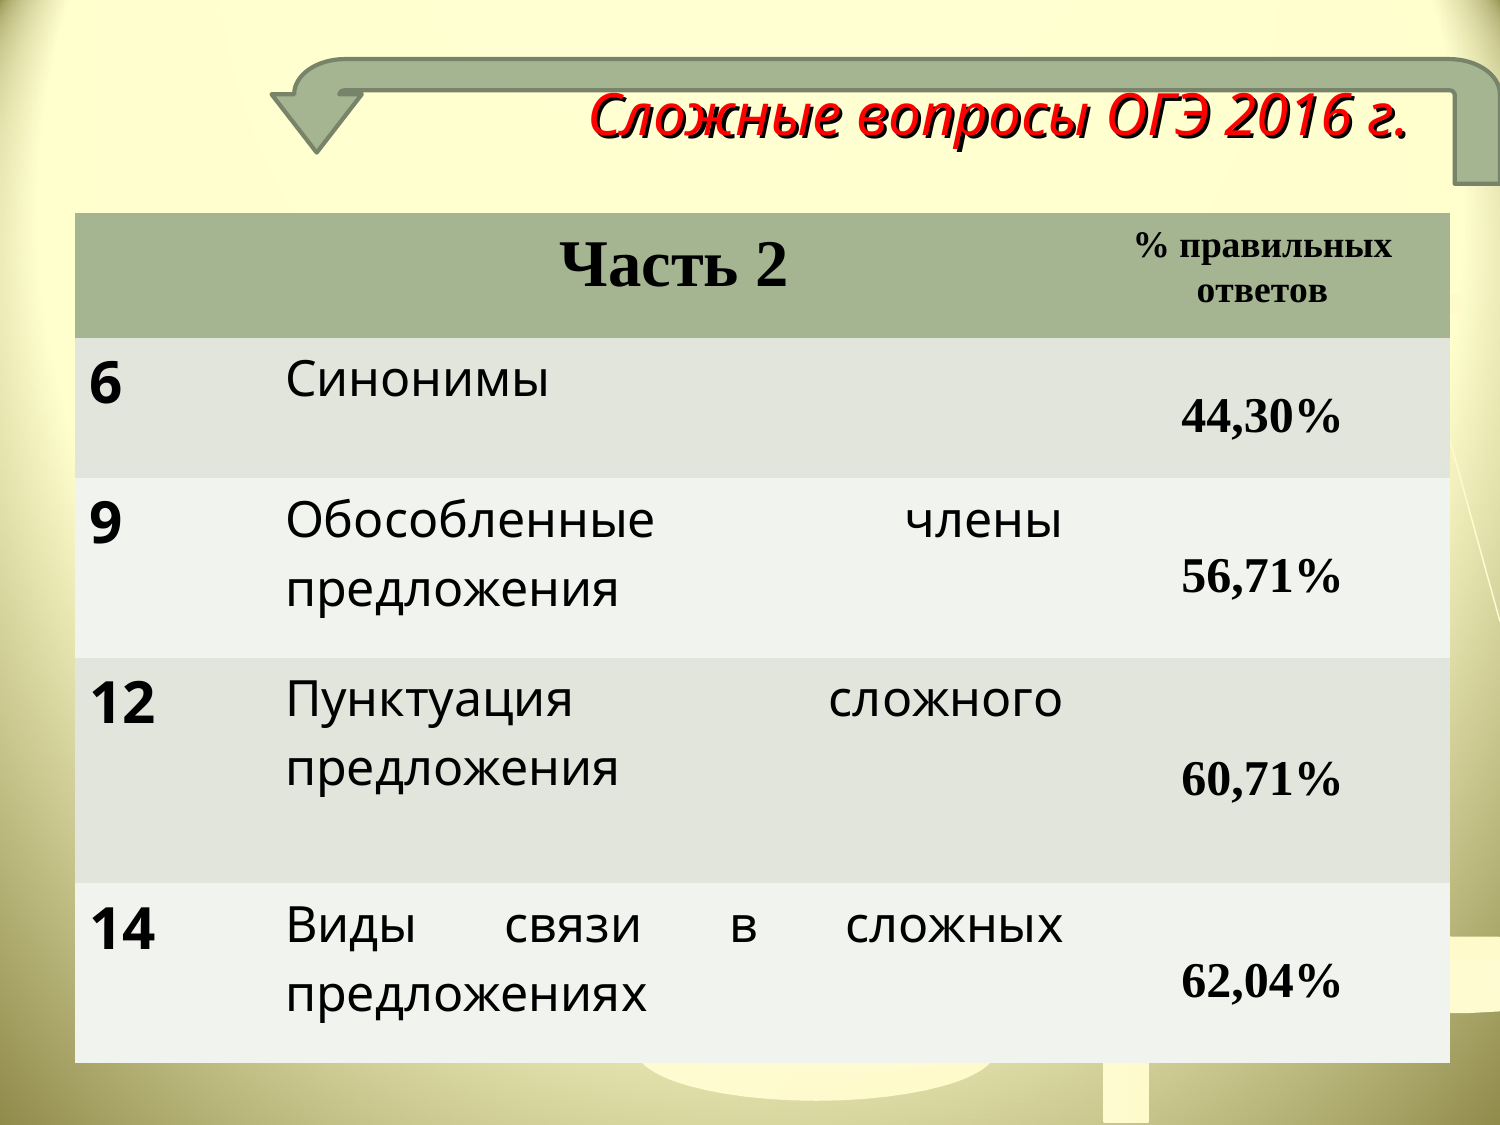

# Сложные вопросы ОГЭ 2016 г.
| | Часть 2 | % правильных ответов |
| --- | --- | --- |
| 6 | Синонимы | 44,30% |
| 9 | Обособленные члены предложения | 56,71% |
| 12 | Пунктуация сложного предложения | 60,71% |
| 14 | Виды связи в сложных предложениях | 62,04% |